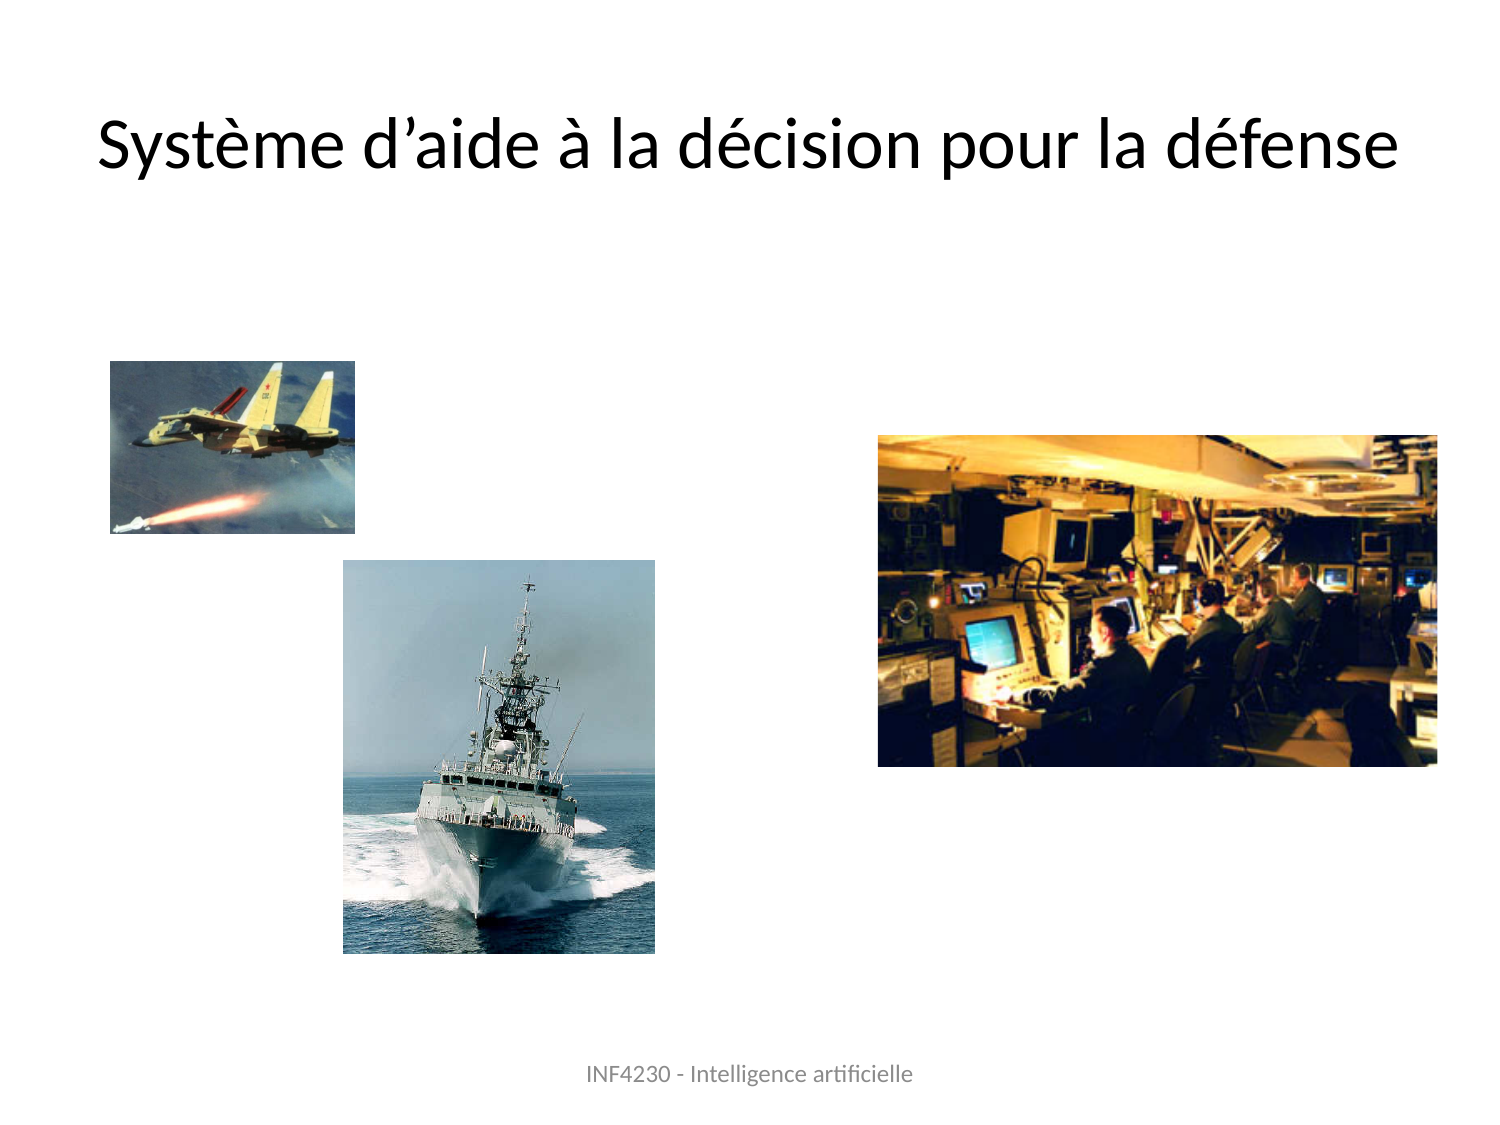

# Système d’aide à la décision pour la défense
INF4230 - Intelligence artificielle